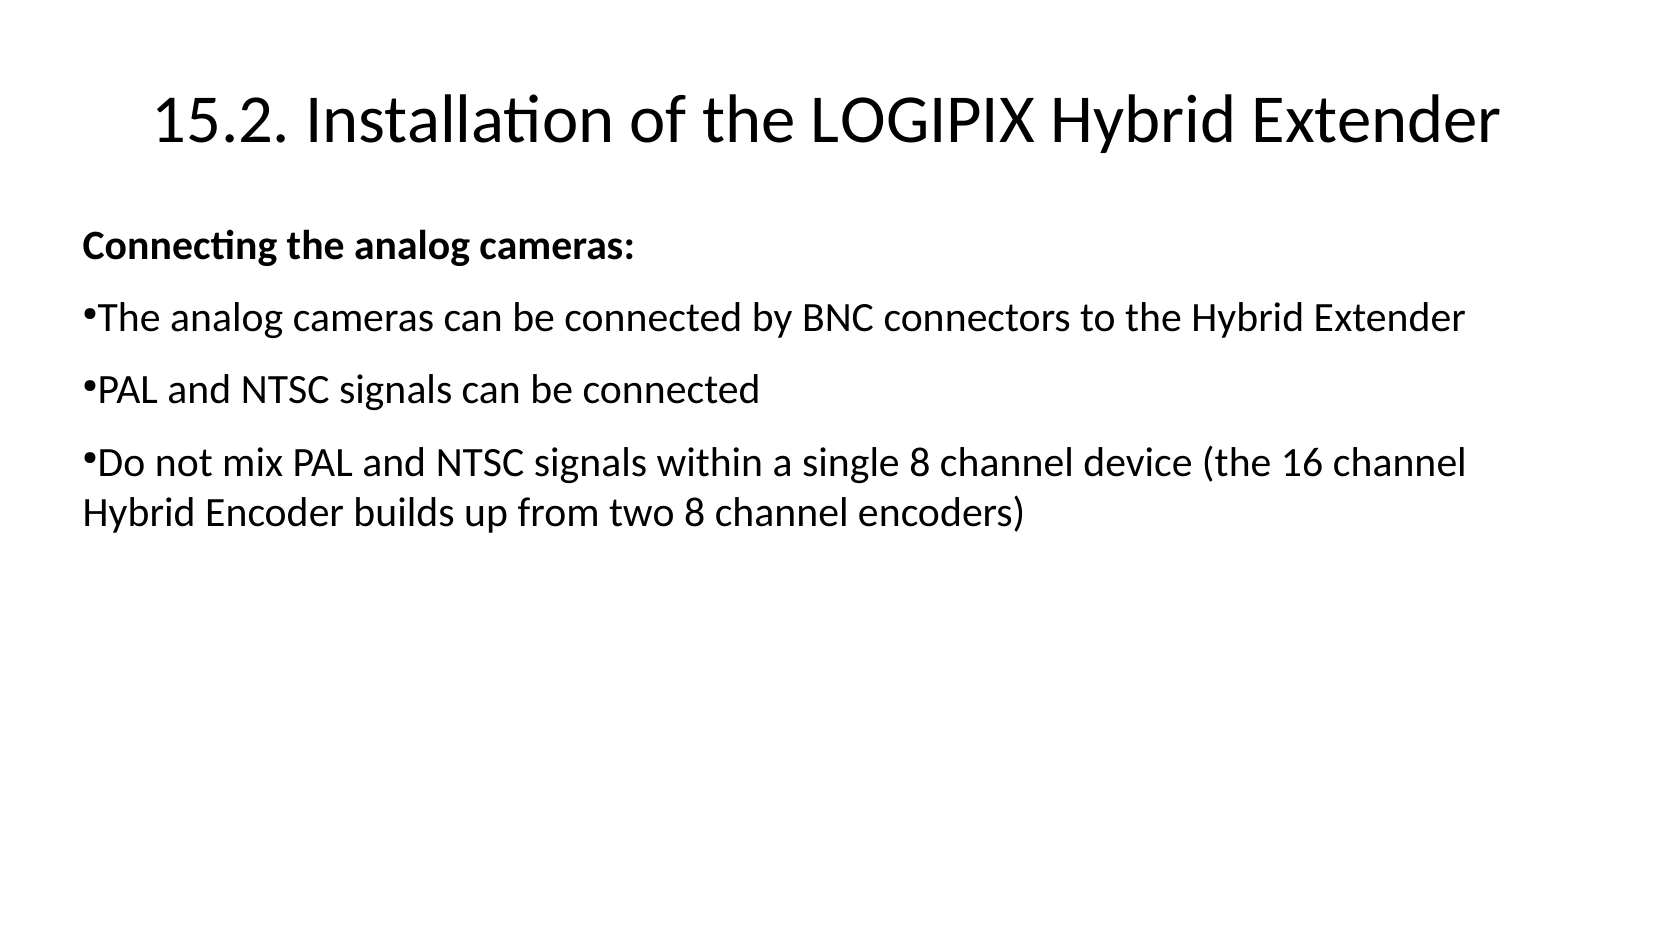

# 15.2. Installation of the LOGIPIX Hybrid Extender
Connecting the analog cameras:
The analog cameras can be connected by BNC connectors to the Hybrid Extender
PAL and NTSC signals can be connected
Do not mix PAL and NTSC signals within a single 8 channel device (the 16 channel Hybrid Encoder builds up from two 8 channel encoders)